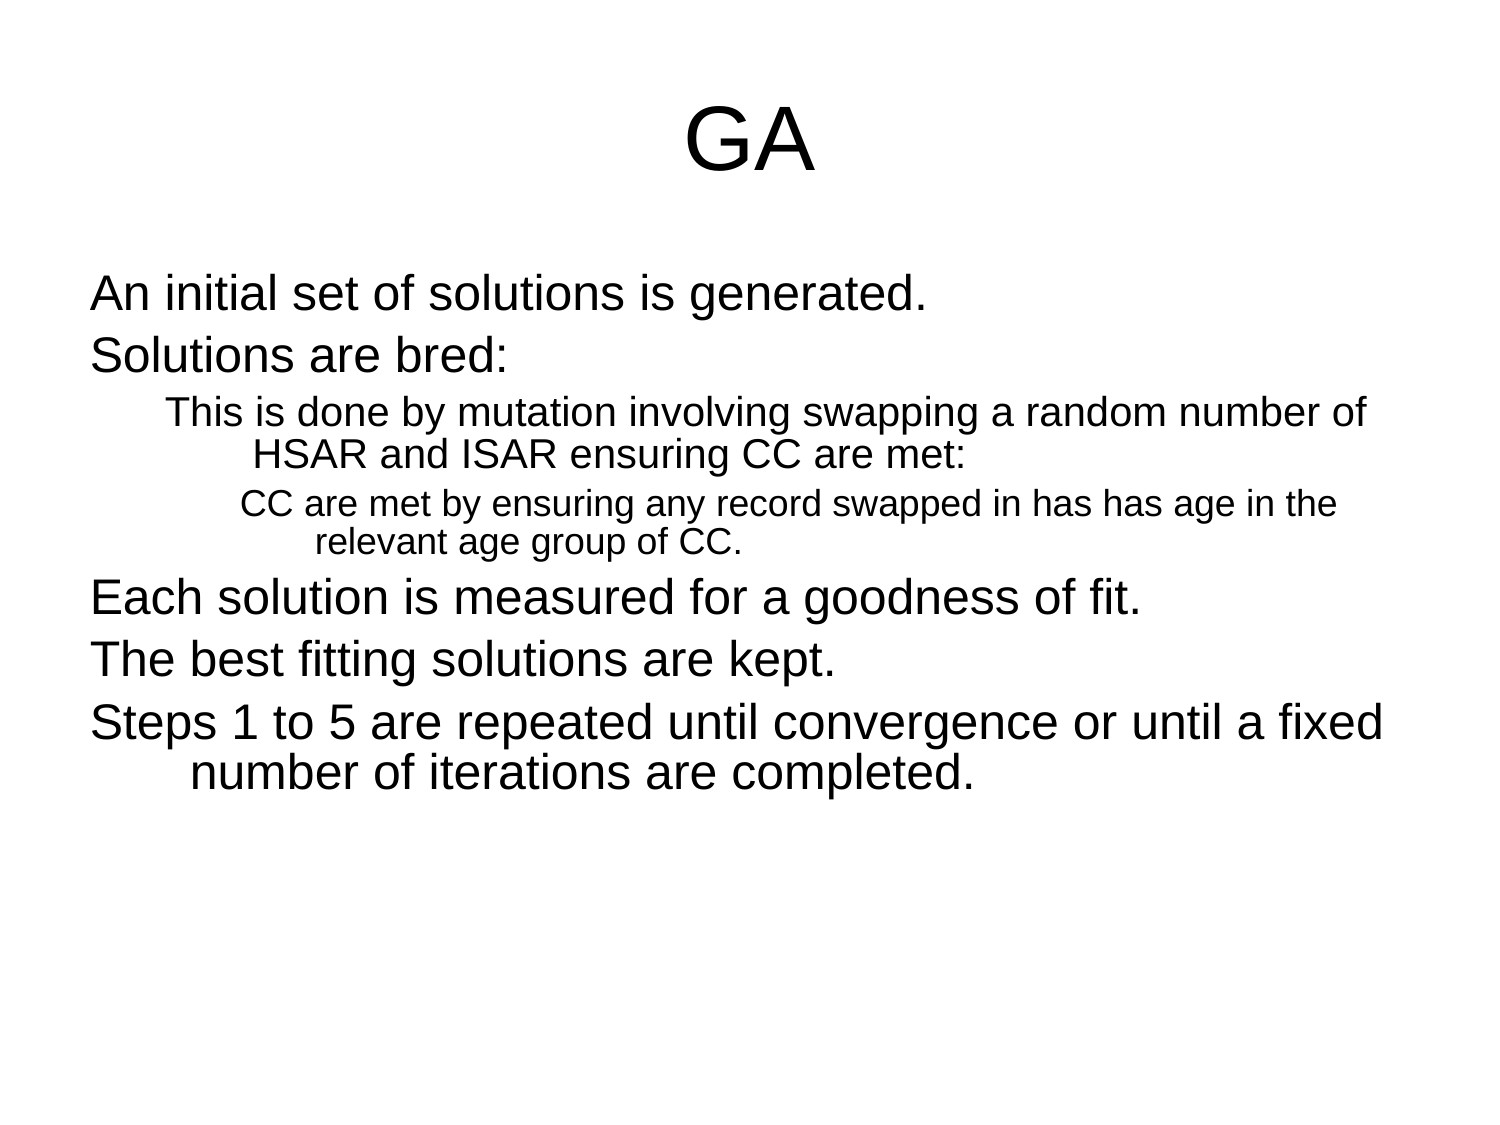

# GA
An initial set of solutions is generated.
Solutions are bred:
This is done by mutation involving swapping a random number of HSAR and ISAR ensuring CC are met:
CC are met by ensuring any record swapped in has has age in the relevant age group of CC.
Each solution is measured for a goodness of fit.
The best fitting solutions are kept.
Steps 1 to 5 are repeated until convergence or until a fixed number of iterations are completed.